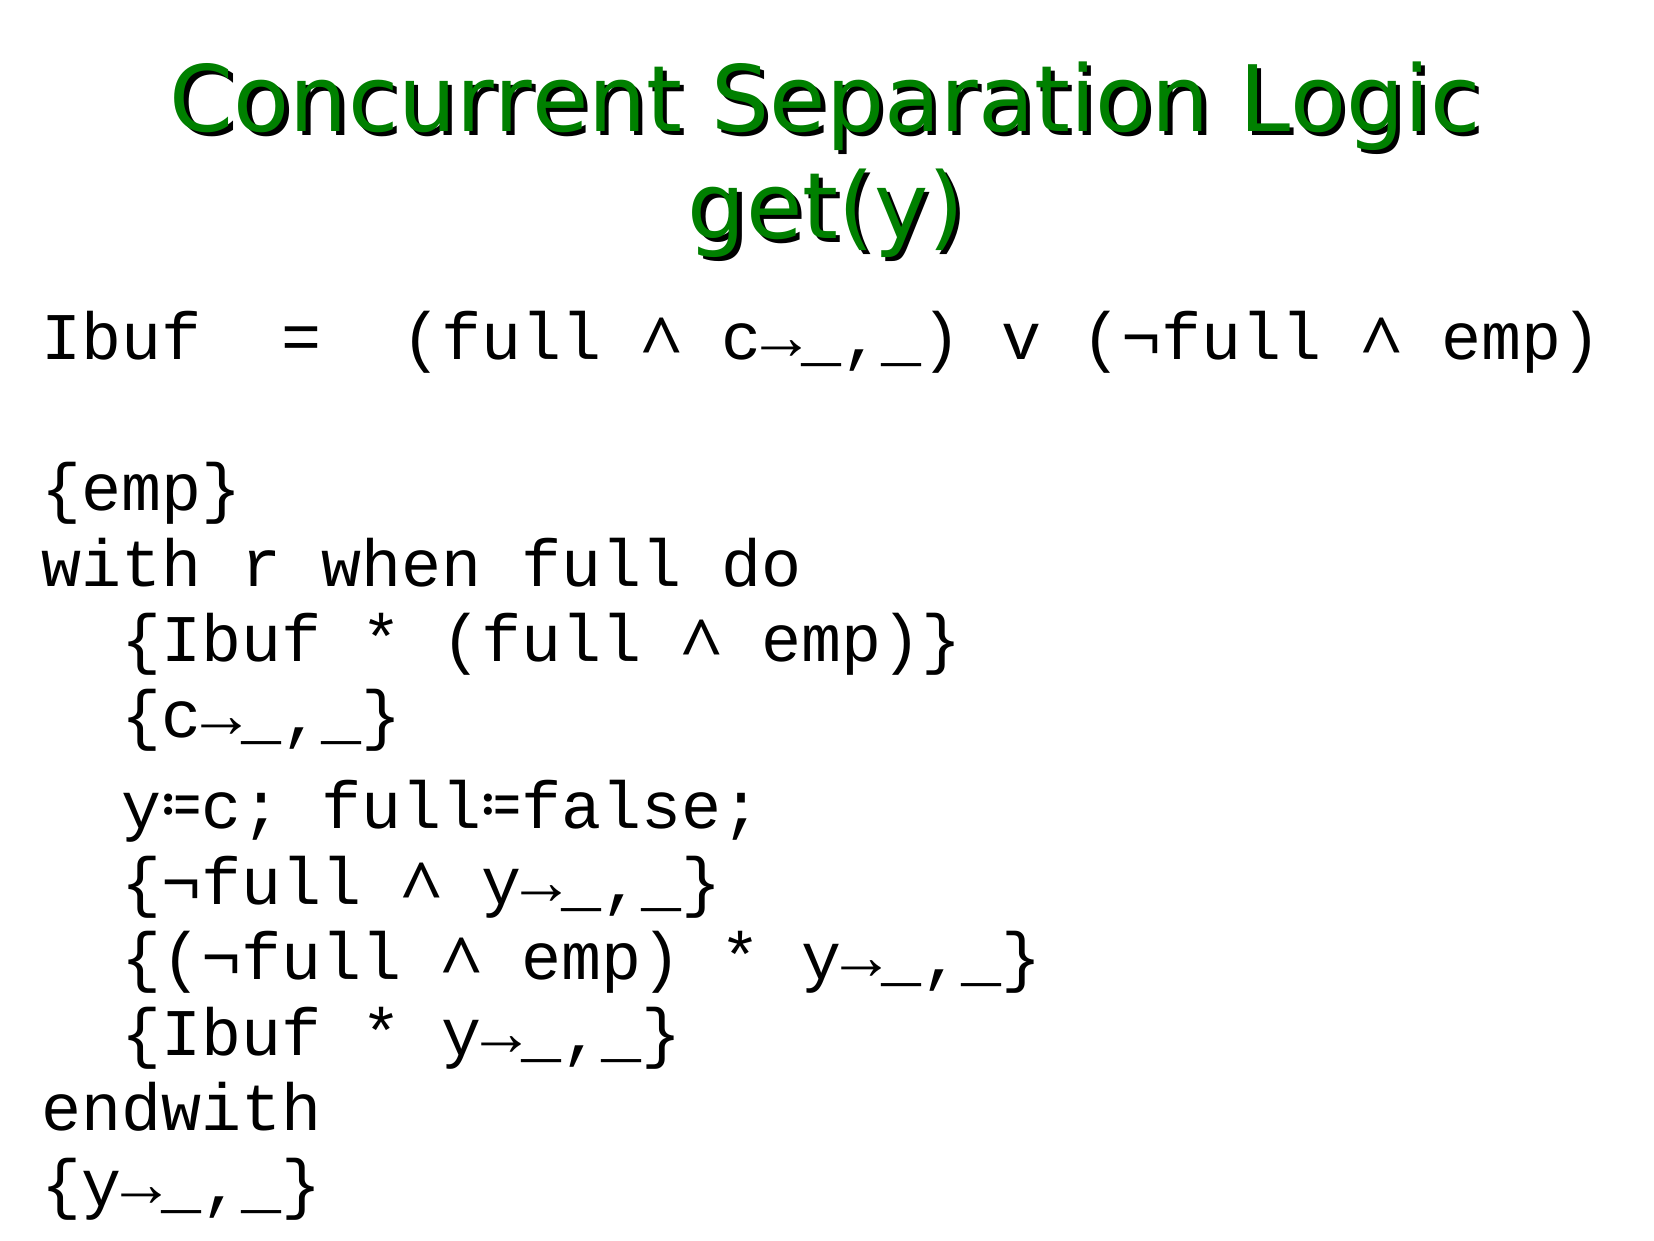

# Concurrent Separation Logic get(y)
Ibuf = (full ∧ c→_,_) v (¬full ∧ emp)
{emp}
with r when full do
 {Ibuf * (full ∧ emp)}
 {c→_,_}
 y≔c; full≔false;
 {¬full ∧ y→_,_}
 {(¬full ∧ emp) * y→_,_}
 {Ibuf * y→_,_}
endwith
{y→_,_}